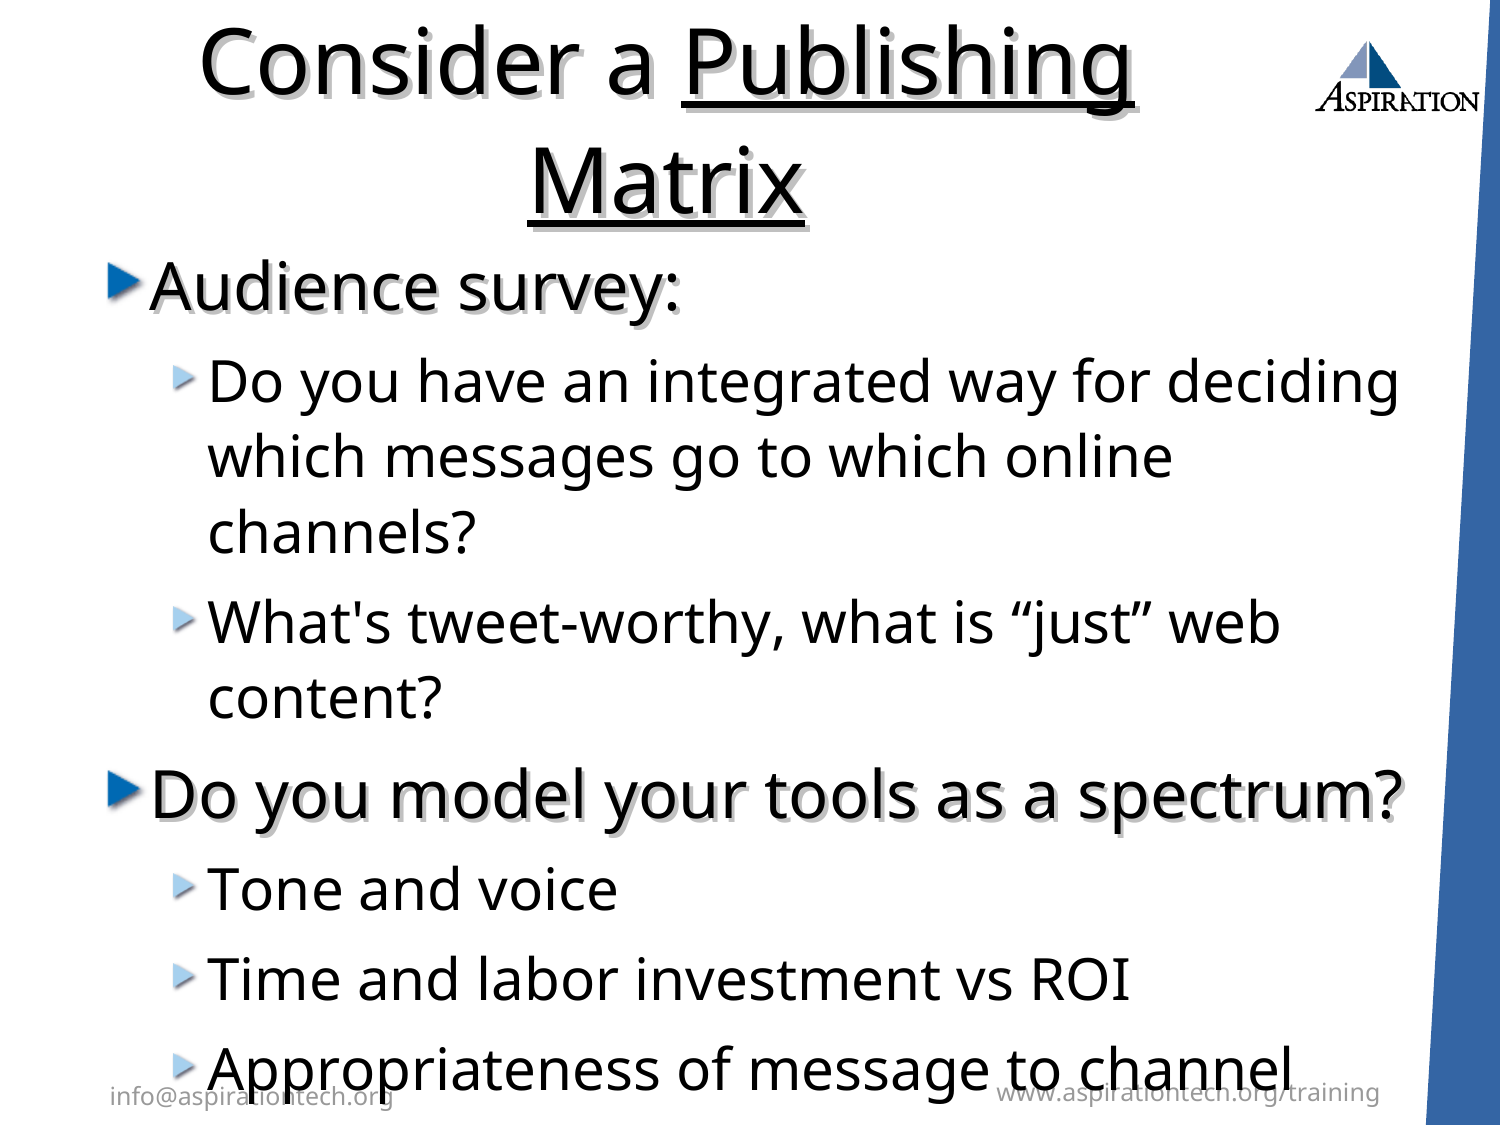

# Consider a Publishing Matrix
Audience survey:
Do you have an integrated way for deciding which messages go to which online channels?
What's tweet-worthy, what is “just” web content?
Do you model your tools as a spectrum?
Tone and voice
Time and labor investment vs ROI
Appropriateness of message to channel